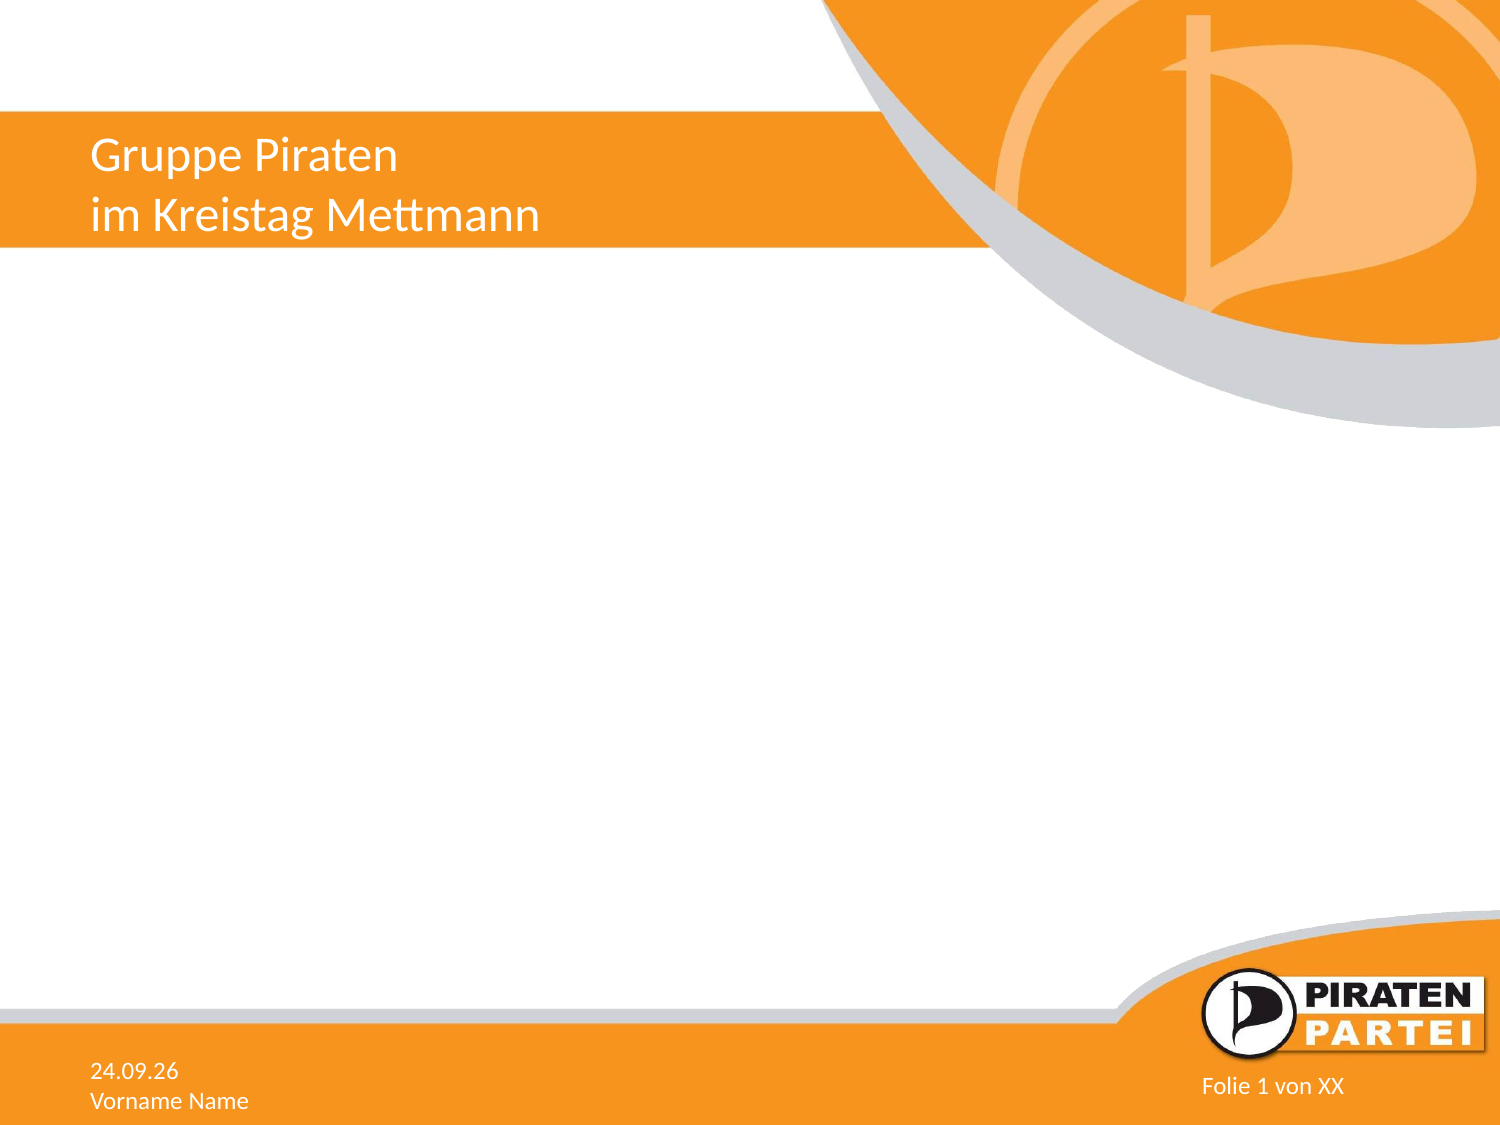

#
Vorname Name
Folie 1 von XX